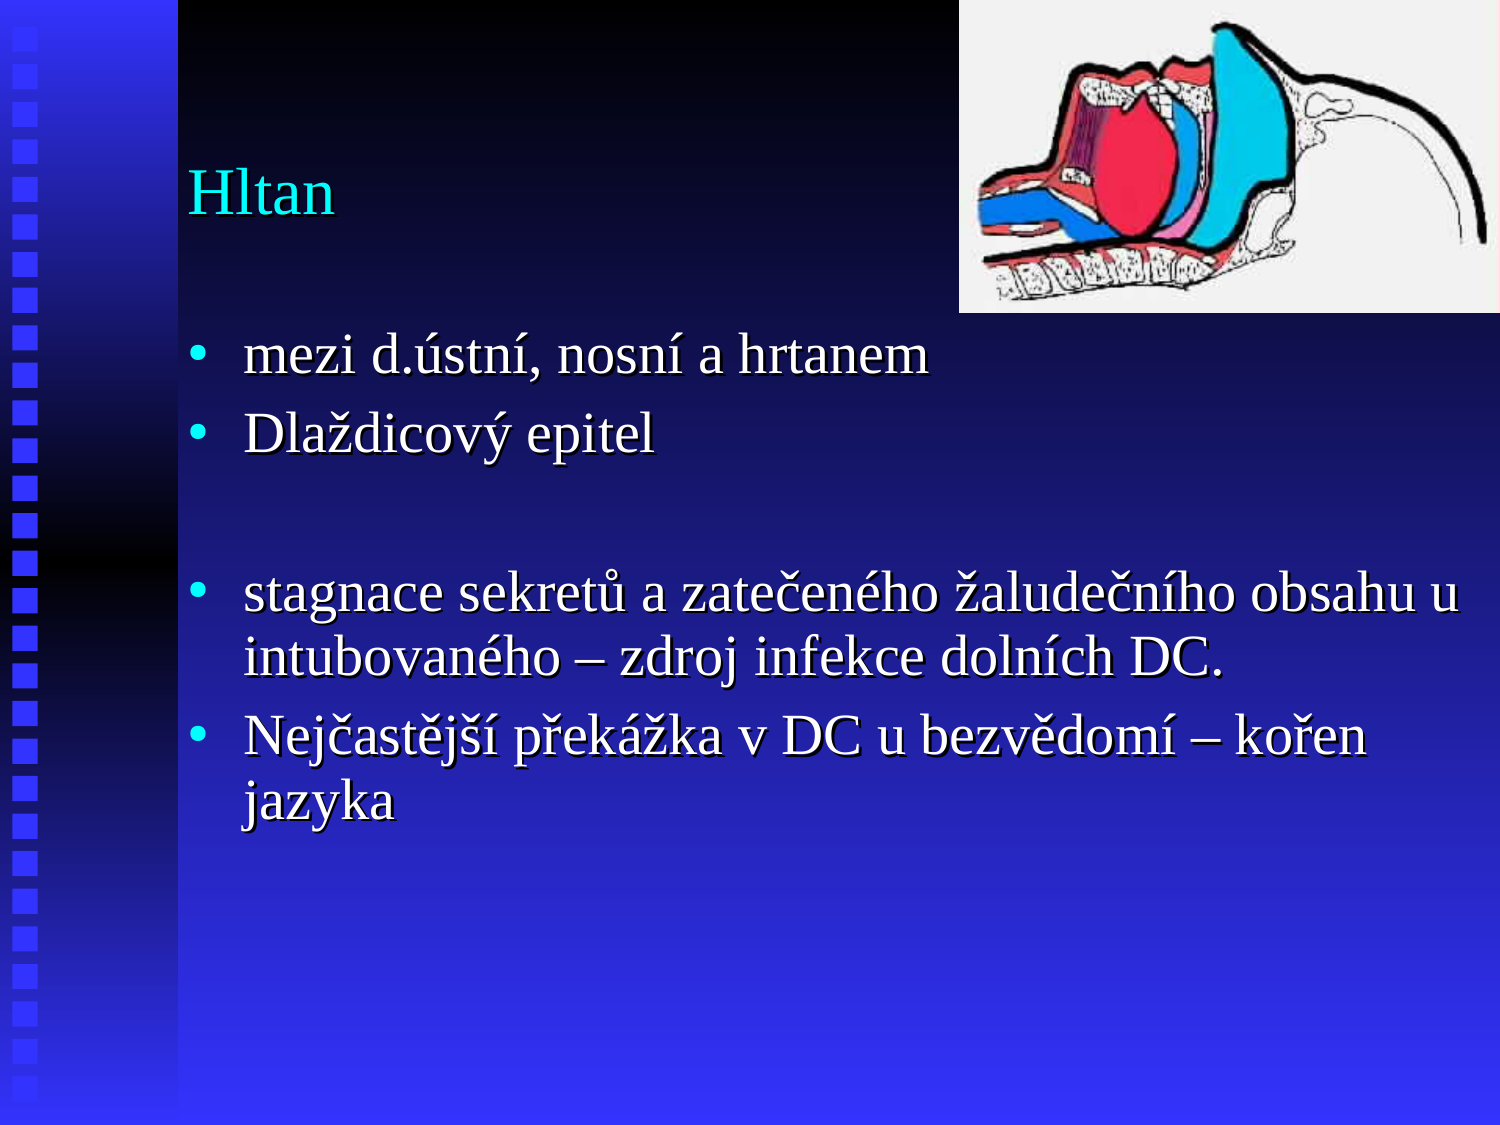

# Hltan
mezi d.ústní, nosní a hrtanem
Dlaždicový epitel
stagnace sekretů a zatečeného žaludečního obsahu u intubovaného – zdroj infekce dolních DC.
Nejčastější překážka v DC u bezvědomí – kořen jazyka